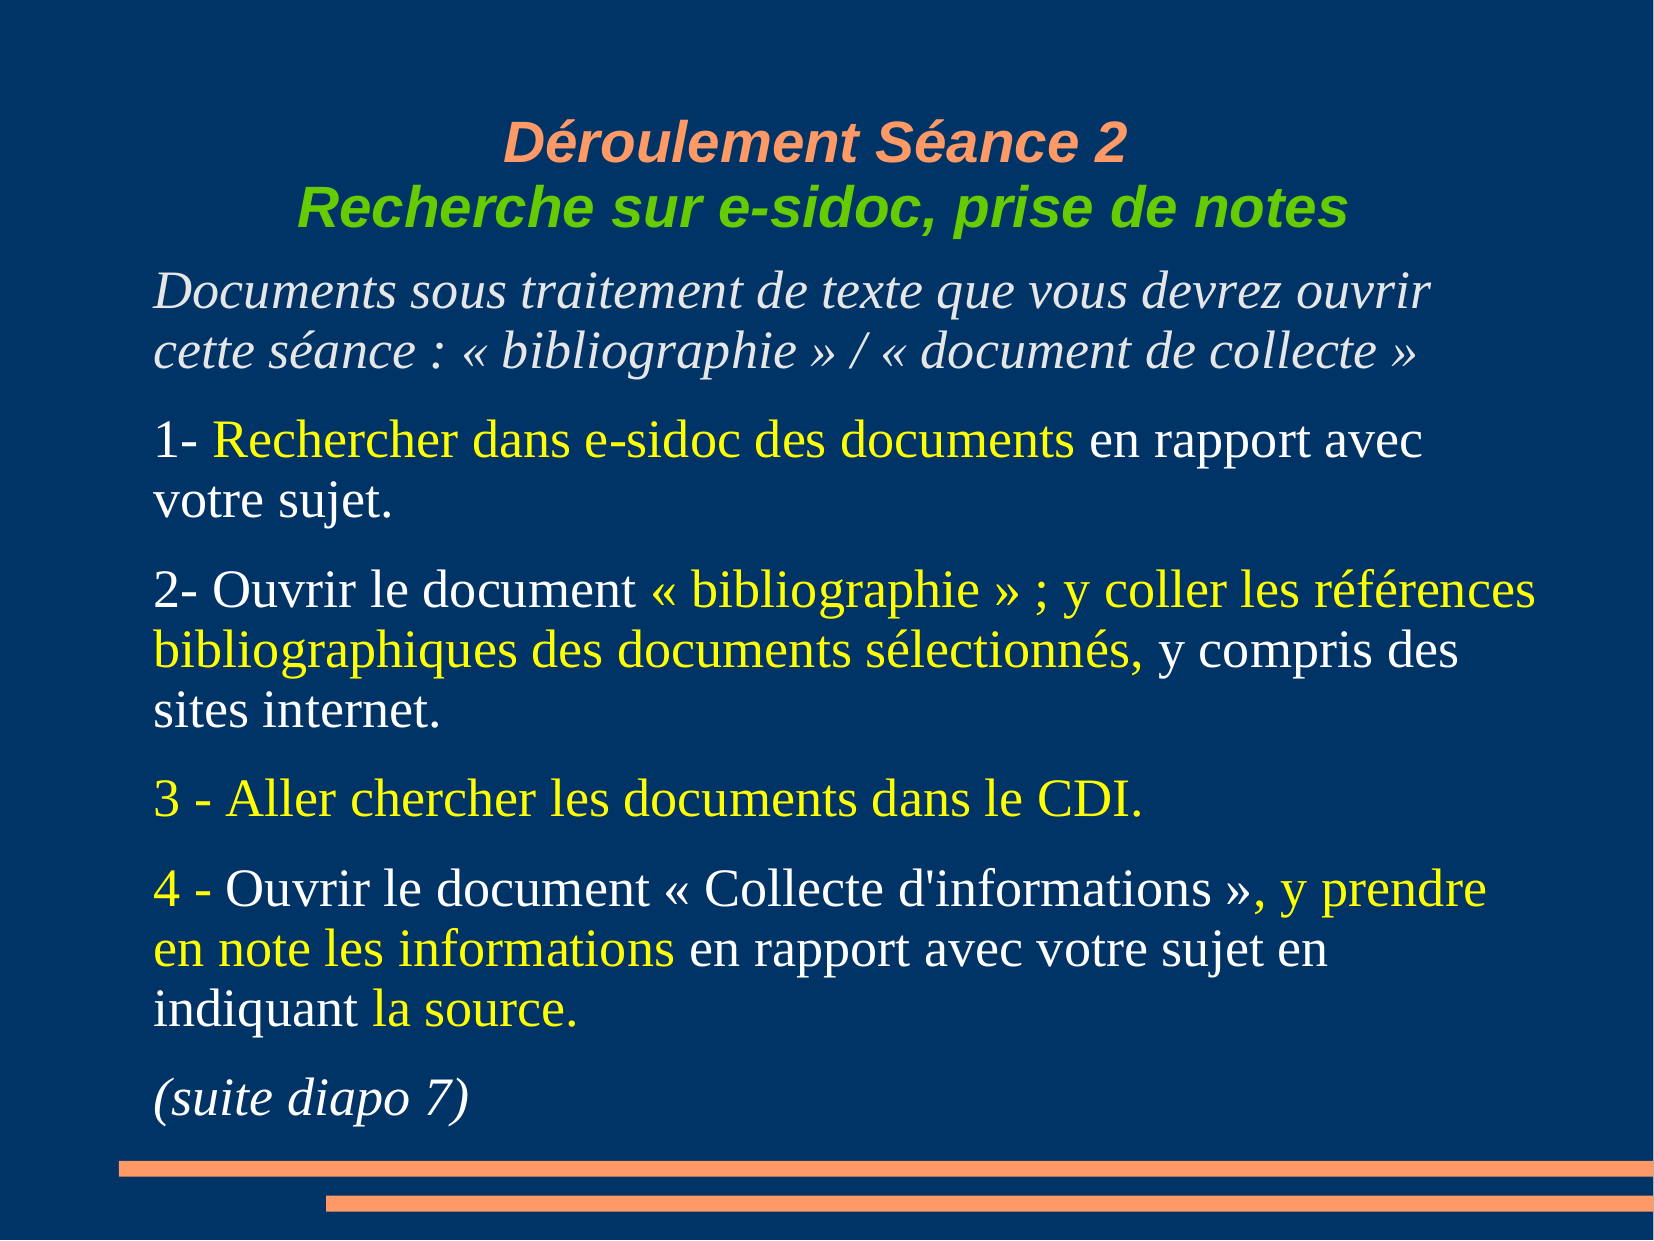

# Déroulement Séance 2 Recherche sur e-sidoc, prise de notes
Documents sous traitement de texte que vous devrez ouvrir cette séance : « bibliographie » / « document de collecte »
1- Rechercher dans e-sidoc des documents en rapport avec votre sujet.
2- Ouvrir le document « bibliographie » ; y coller les références bibliographiques des documents sélectionnés, y compris des sites internet.
3 - Aller chercher les documents dans le CDI.
4 - Ouvrir le document « Collecte d'informations », y prendre en note les informations en rapport avec votre sujet en indiquant la source.
(suite diapo 7)